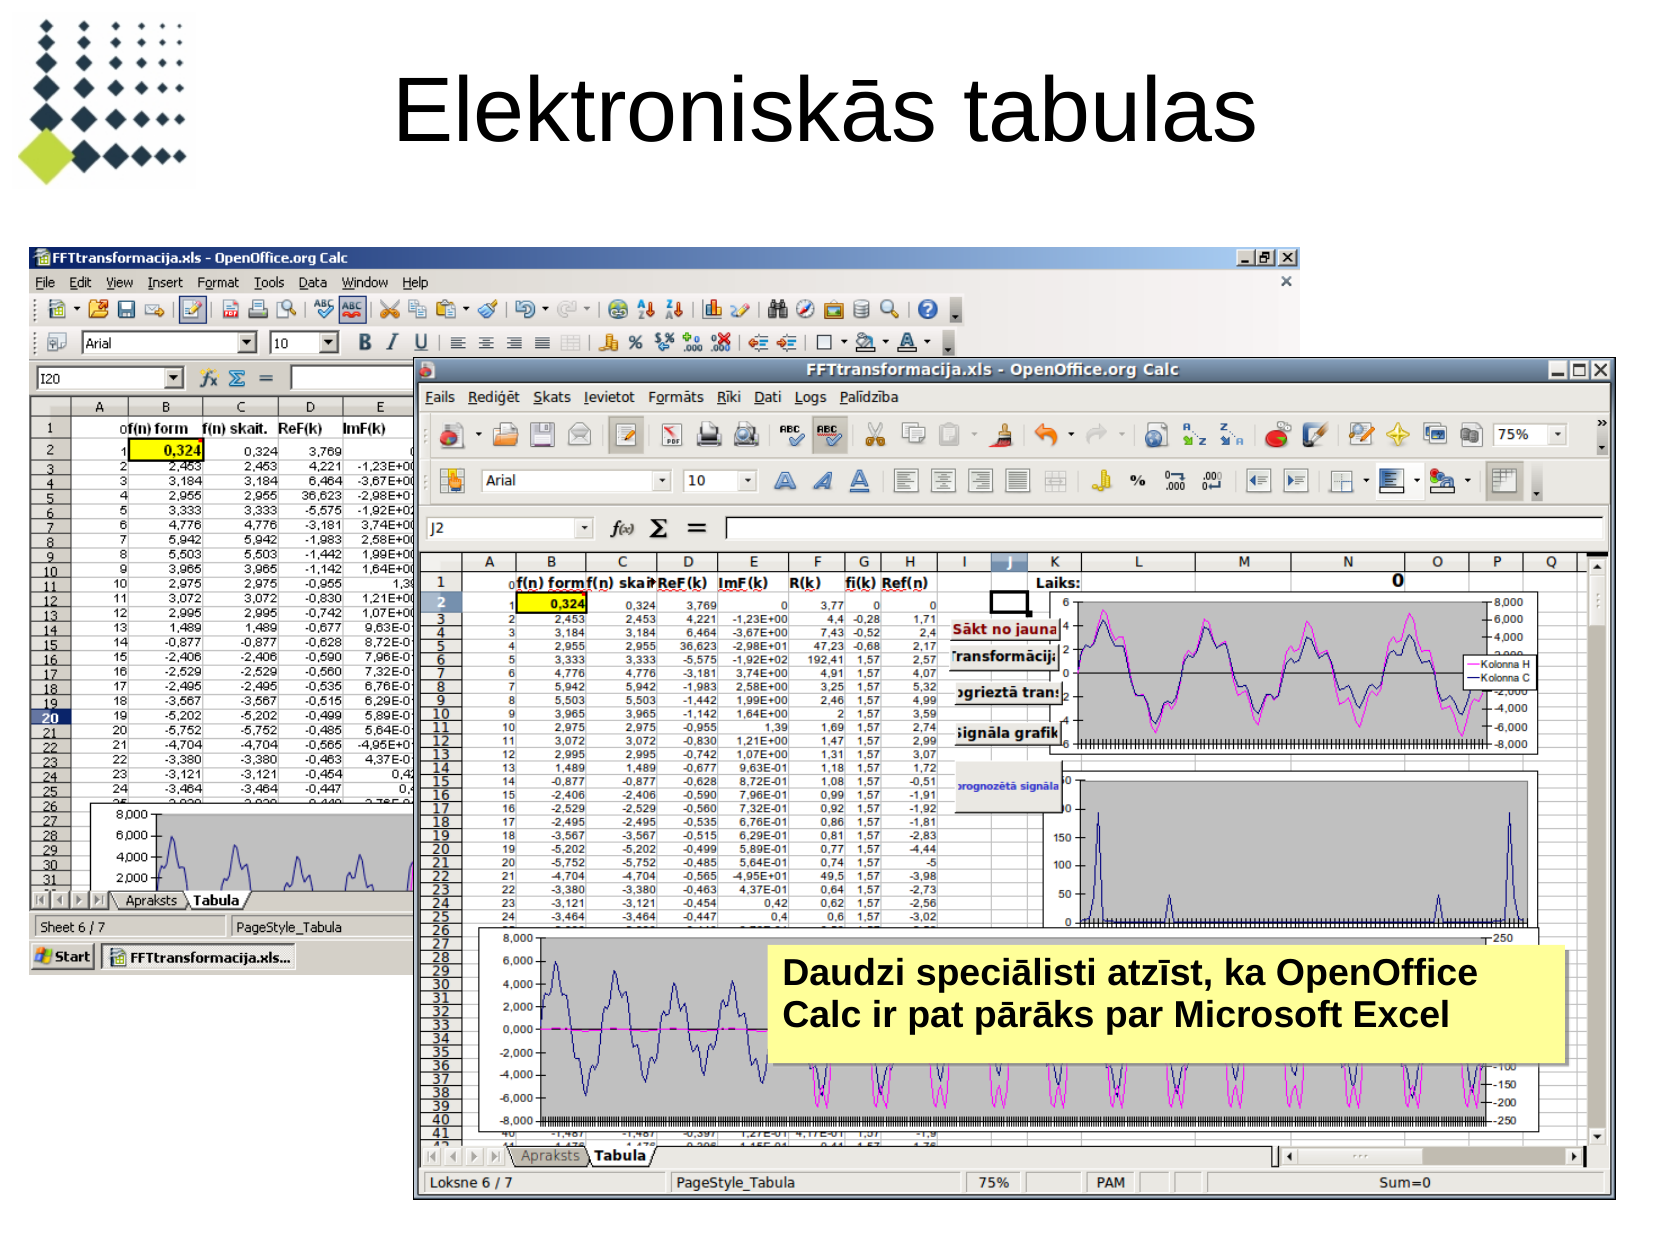

# Elektroniskās tabulas
Daudzi speciālisti atzīst, ka OpenOffice Calc ir pat pārāks par Microsoft Excel